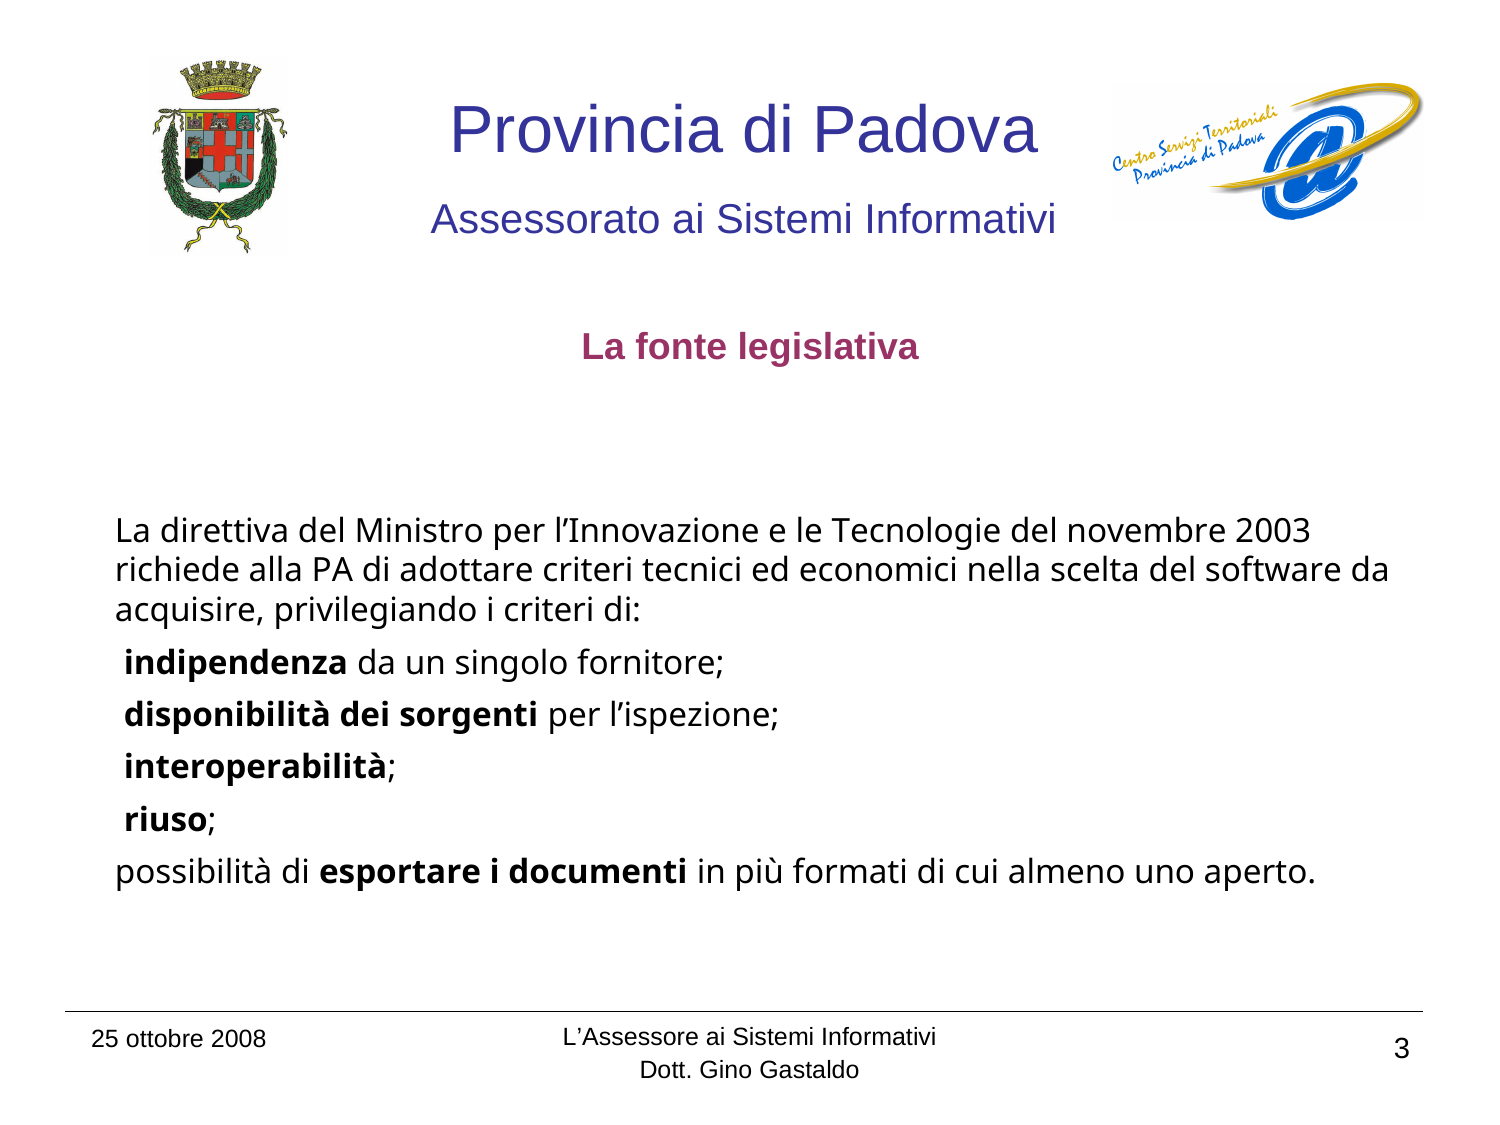

La fonte legislativa
La direttiva del Ministro per l’Innovazione e le Tecnologie del novembre 2003 richiede alla PA di adottare criteri tecnici ed economici nella scelta del software da acquisire, privilegiando i criteri di:
 indipendenza da un singolo fornitore;
 disponibilità dei sorgenti per l’ispezione;
 interoperabilità;
 riuso;
possibilità di esportare i documenti in più formati di cui almeno uno aperto.
3